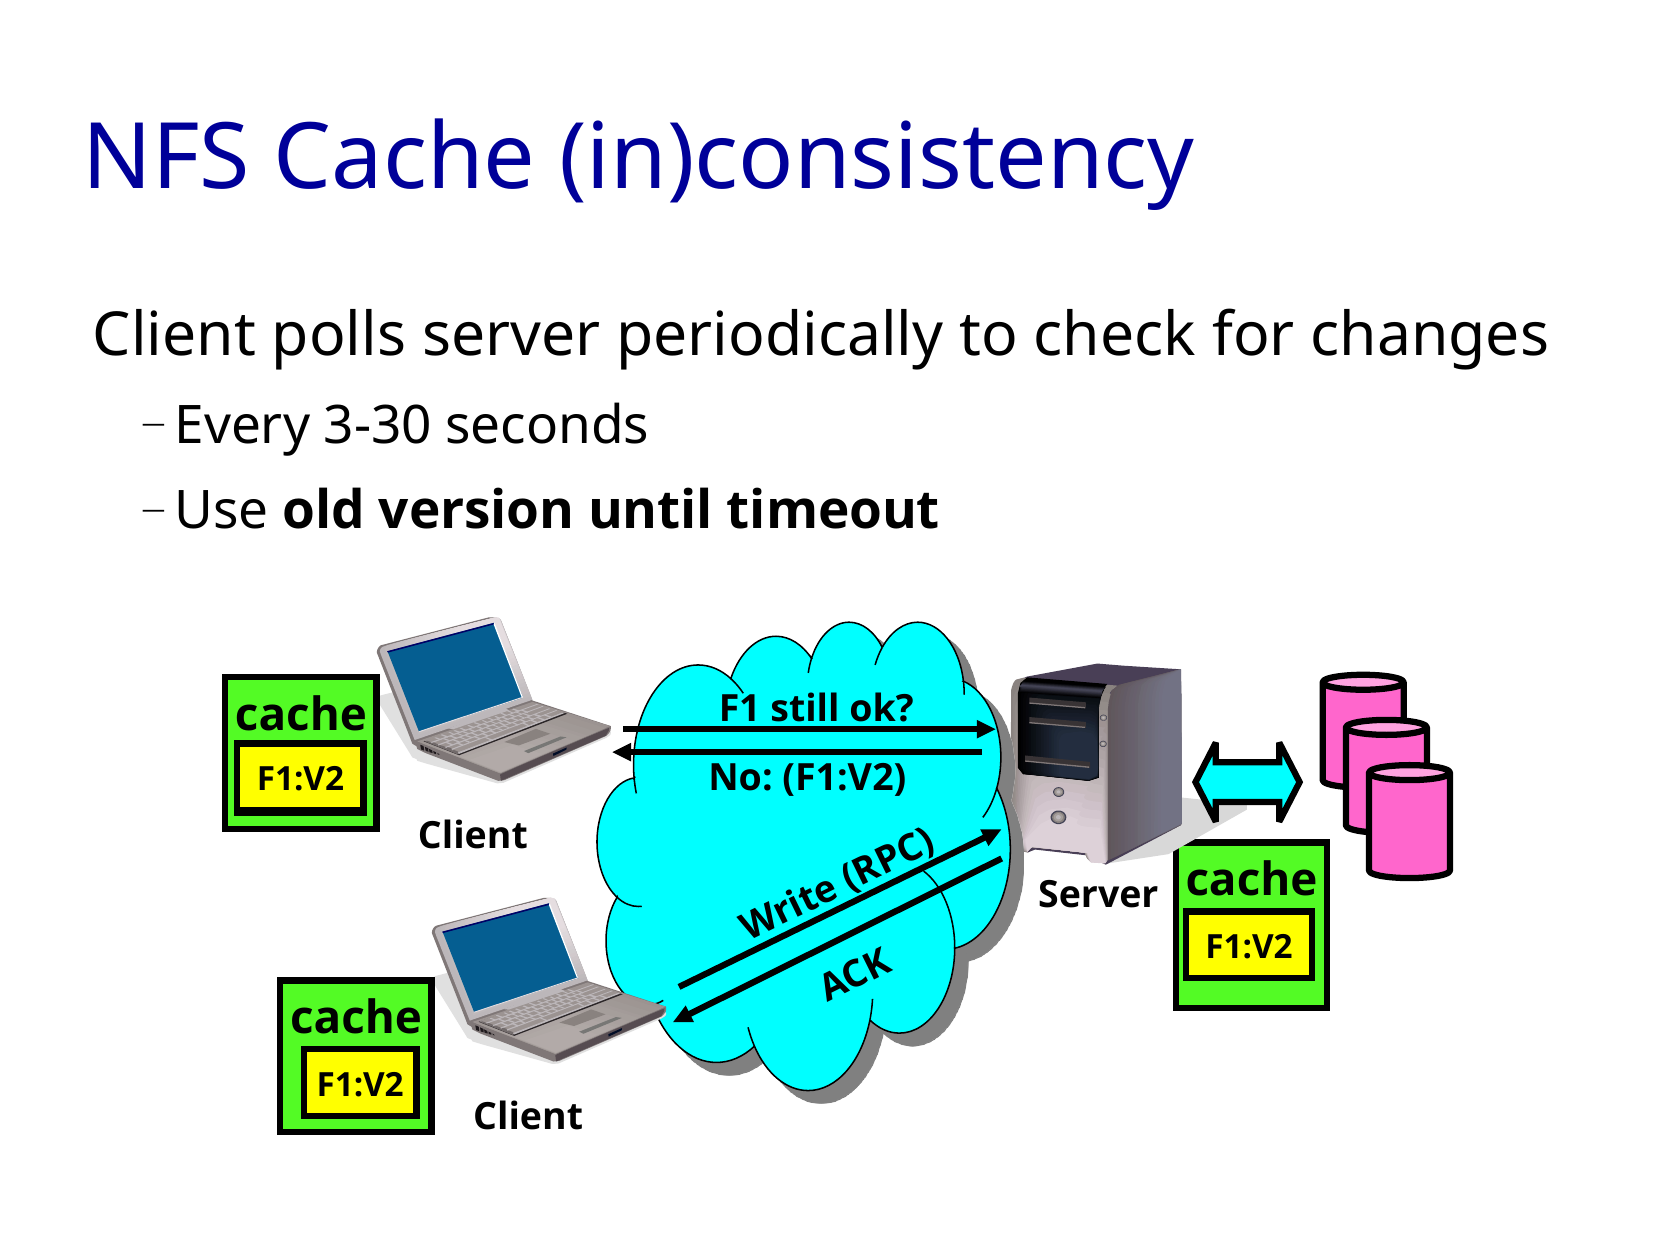

NFS Cache (in)consistency
# Client polls server periodically to check for changes
Every 3-30 seconds
Use old version until timeout
Client
Server
cache
F1:V1
Write (RPC)
cache
ACK
Client
F1:V2
cache
F1:V2
F1 still ok?
F1:V2
No: (F1:V2)